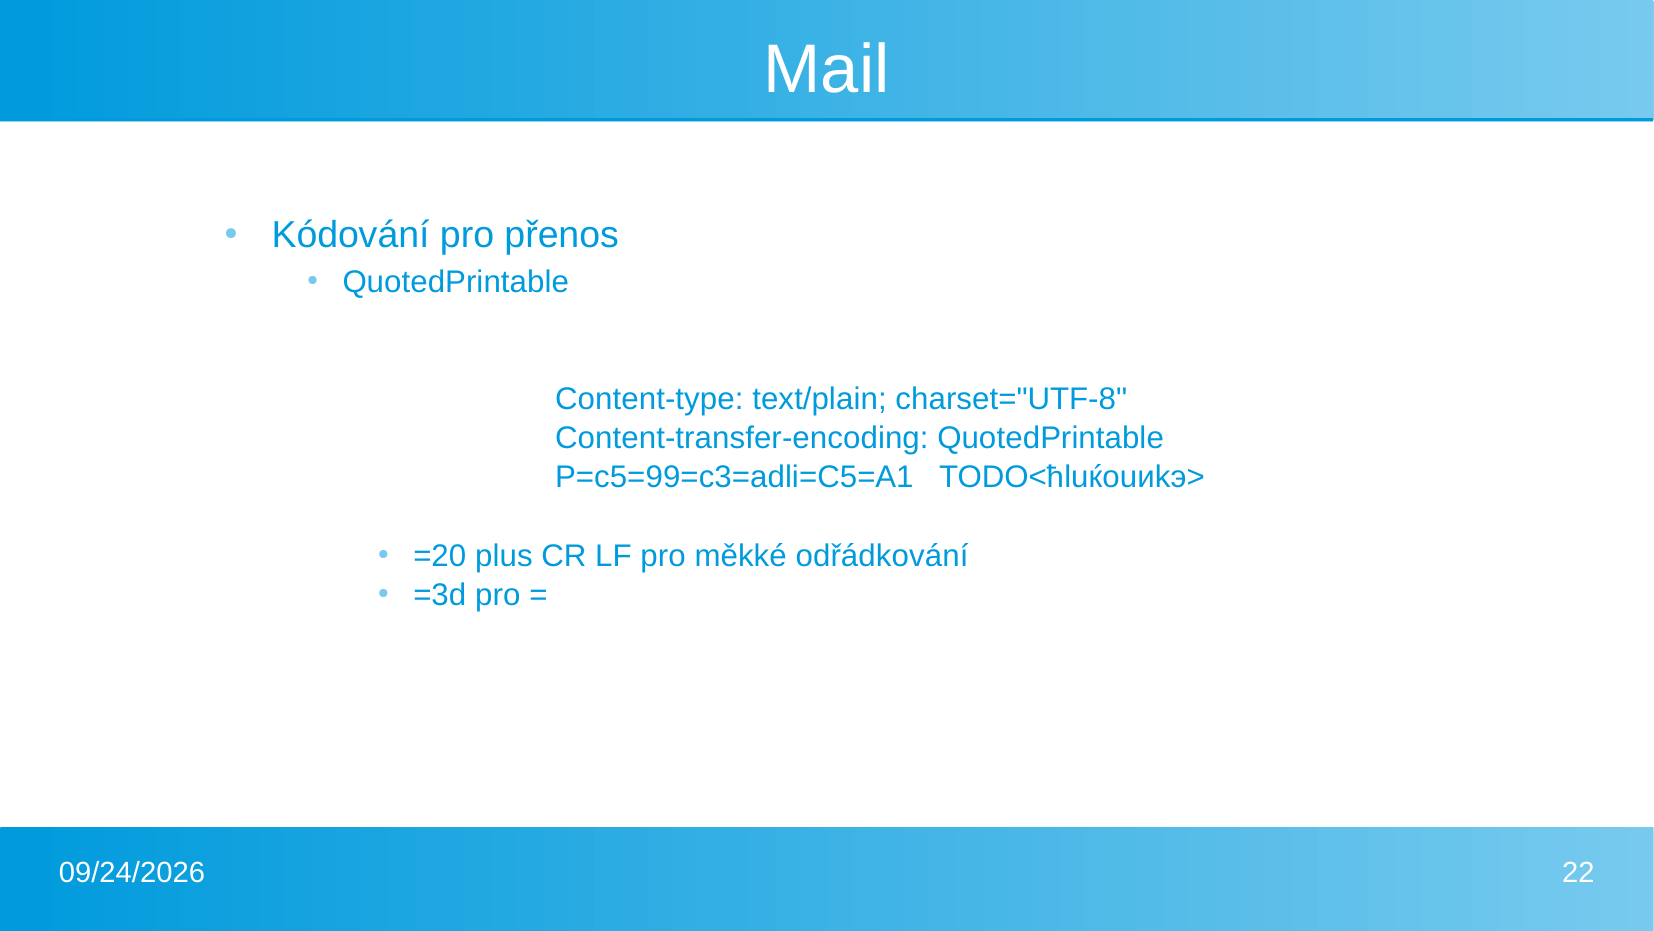

# Mail
Kódování pro přenos
QuotedPrintable
Content-type: text/plain; charset="UTF-8"
Content-transfer-encoding: QuotedPrintable
P=c5=99=c3=adli=C5=A1 TODO<ћluќouиkэ>
=20 plus CR LF pro měkké odřádkování
=3d pro =
22